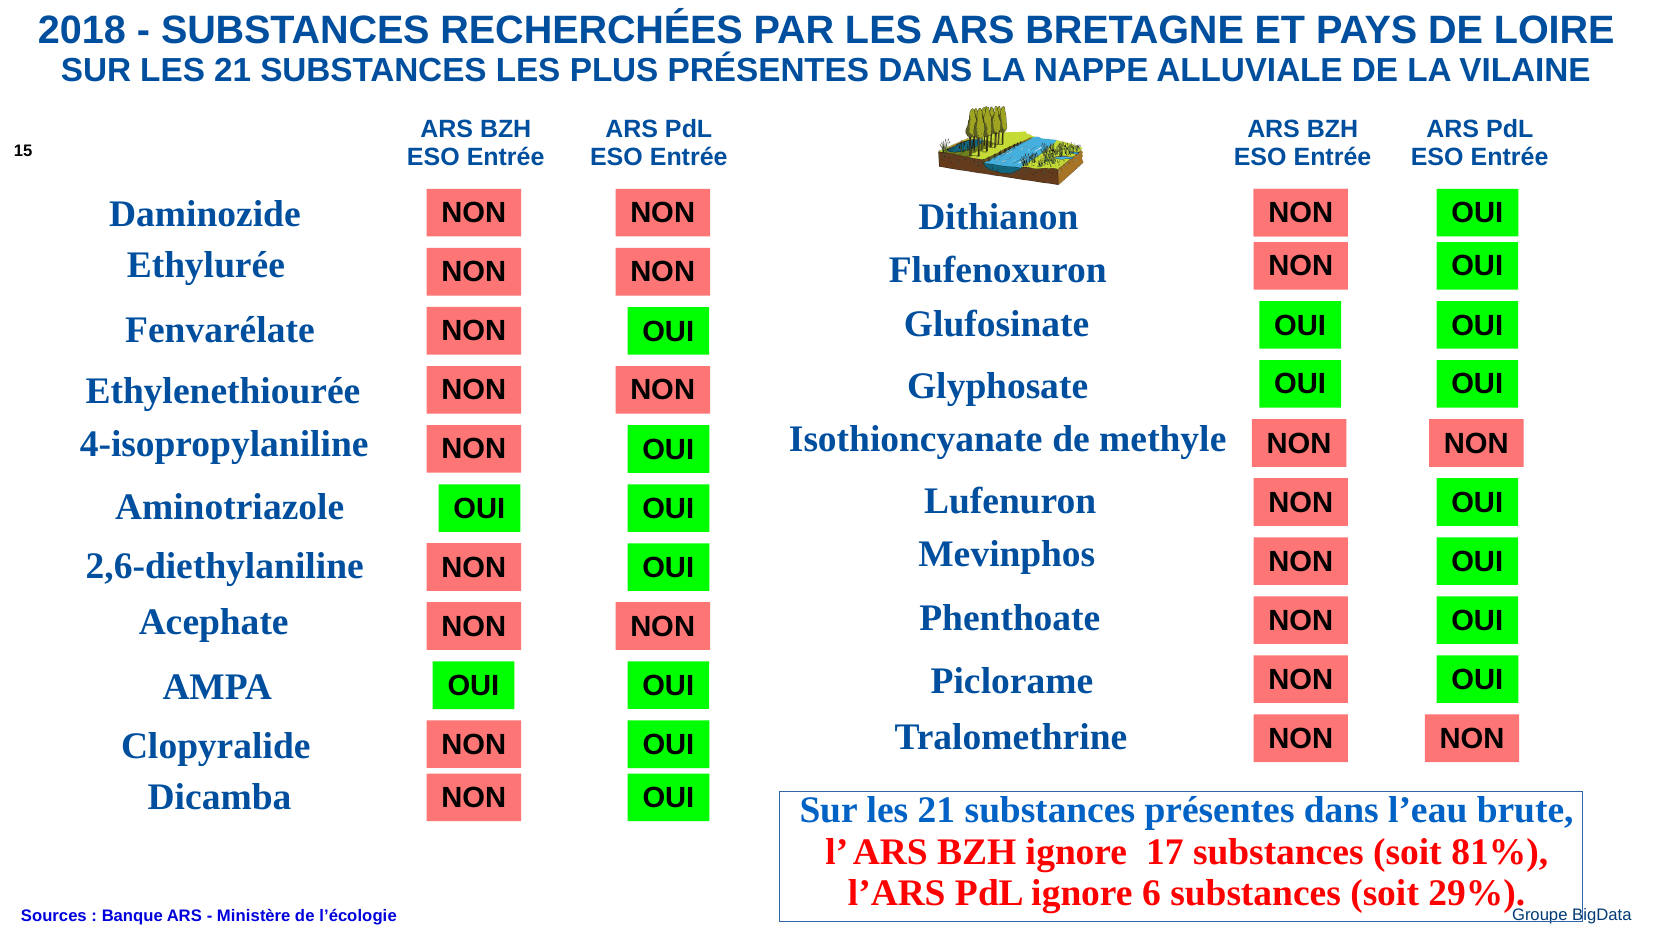

2018 - SUBSTANCES RECHERCHÉES PAR LES ARS BRETAGNE ET PAYS DE LOIRE
SUR LES 21 SUBSTANCES LES PLUS PRÉSENTES DANS LA NAPPE ALLUVIALE DE LA VILAINE
Mancozèbe
Dalapon
ARS BZH
ESO Entrée
ARS PdL
ESO Entrée
ARS BZH
ESO Entrée
ARS PdL
ESO Entrée
Daminozide
NON
NON
NON
NON
OUI
Dithianon
Ethylurée
NON
OUI
Flufenoxuron
NON
NON
Glufosinate
OUI
OUI
Fenvarélate
NON
OUI
Glyphosate
OUI
OUI
Ethylenethiourée
NON
NON
Isothioncyanate de methyle
4-isopropylaniline
NON
NON
NON
OUI
Lufenuron
NON
OUI
Aminotriazole
OUI
OUI
Mevinphos
NON
OUI
2,6-diethylaniline
NON
OUI
Phenthoate
Acephate
NON
OUI
NON
NON
Piclorame
NON
OUI
AMPA
OUI
OUI
Tralomethrine
NON
NON
Clopyralide
NON
OUI
Dicamba
NON
OUI
Sur les 21 substances présentes dans l’eau brute,
l’ ARS BZH ignore 17 substances (soit 81%),
l’ARS PdL ignore 6 substances (soit 29%).
Groupe BigData
Sources : Banque ARS - Ministère de l’écologie